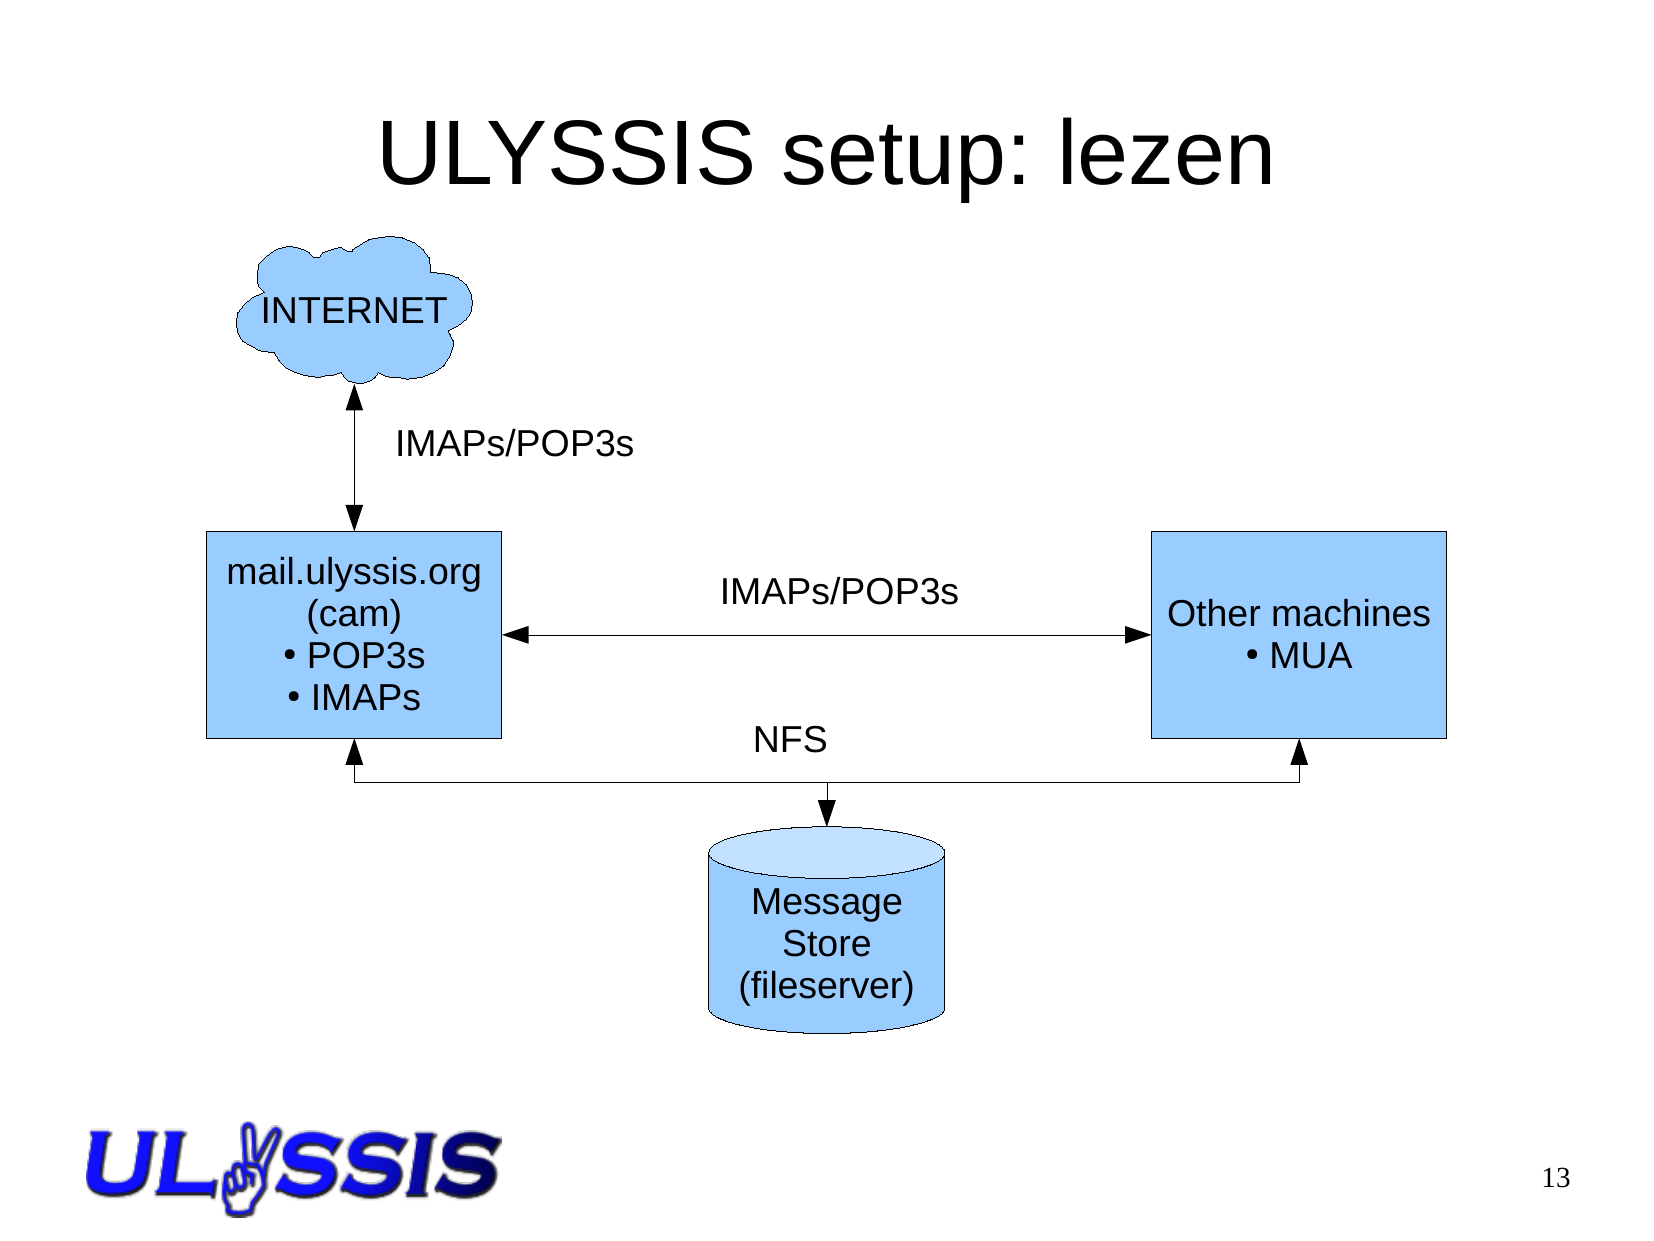

# ULYSSIS setup: lezen
INTERNET
IMAPs/POP3s
mail.ulyssis.org
(cam)
 POP3s
 IMAPs
Other machines
 MUA
IMAPs/POP3s
NFS
Message
Store
(fileserver)
13